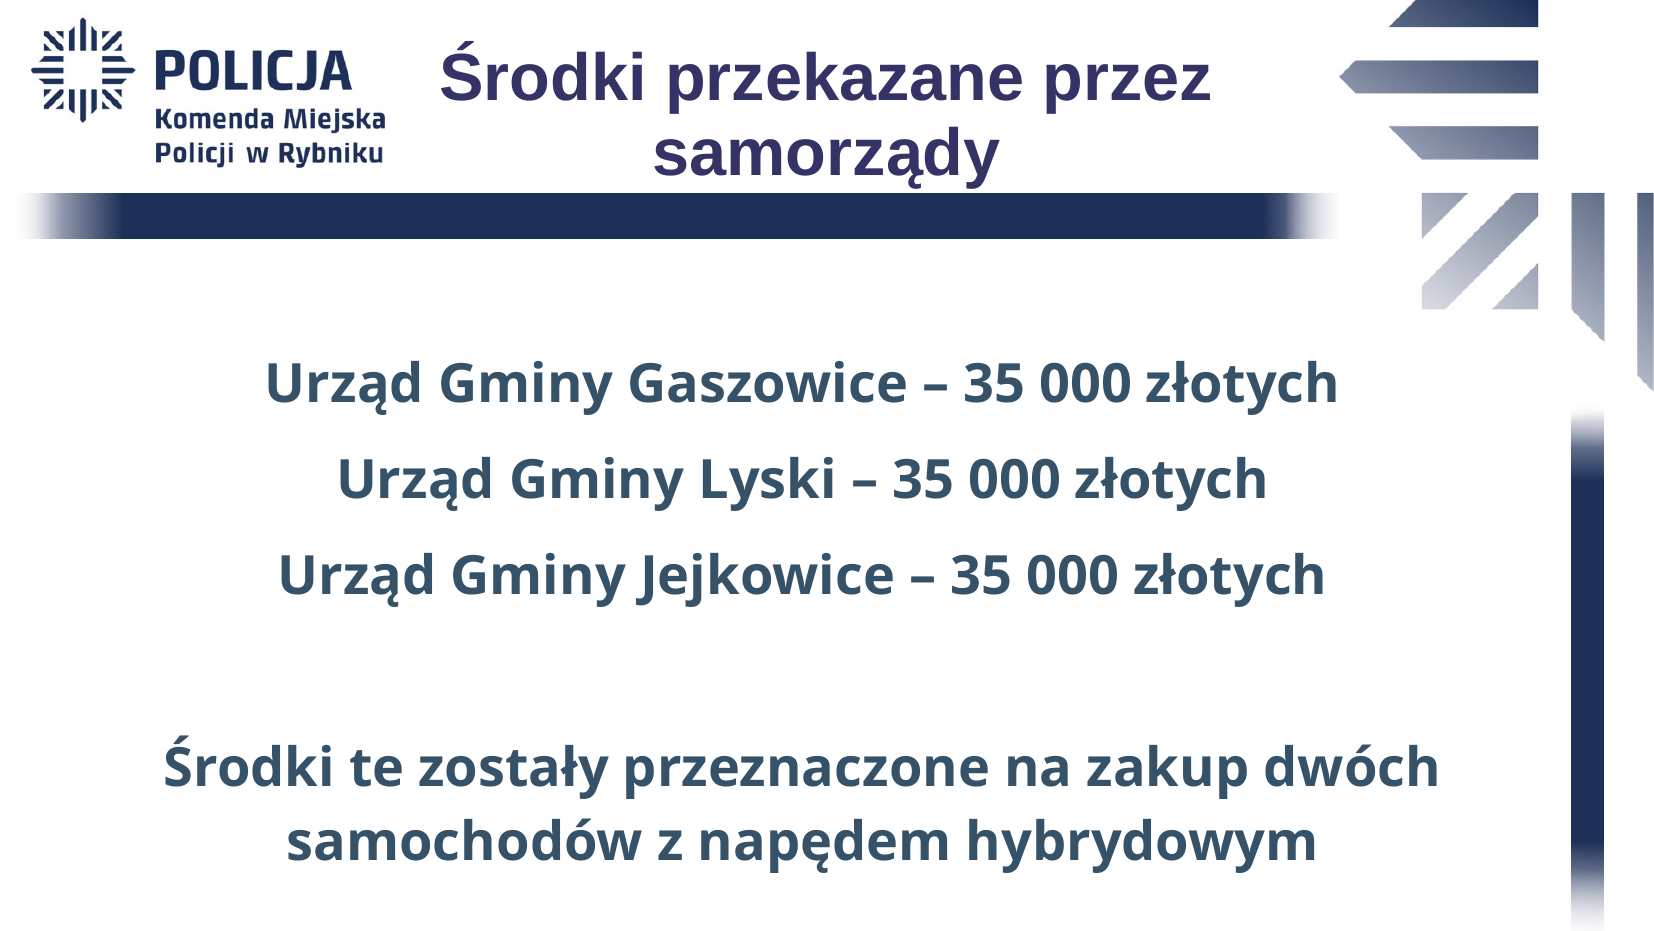

# Środki przekazane przez samorządy
Urząd Gminy Gaszowice – 35 000 złotych
Urząd Gminy Lyski – 35 000 złotych
Urząd Gminy Jejkowice – 35 000 złotych
Środki te zostały przeznaczone na zakup dwóch samochodów z napędem hybrydowym